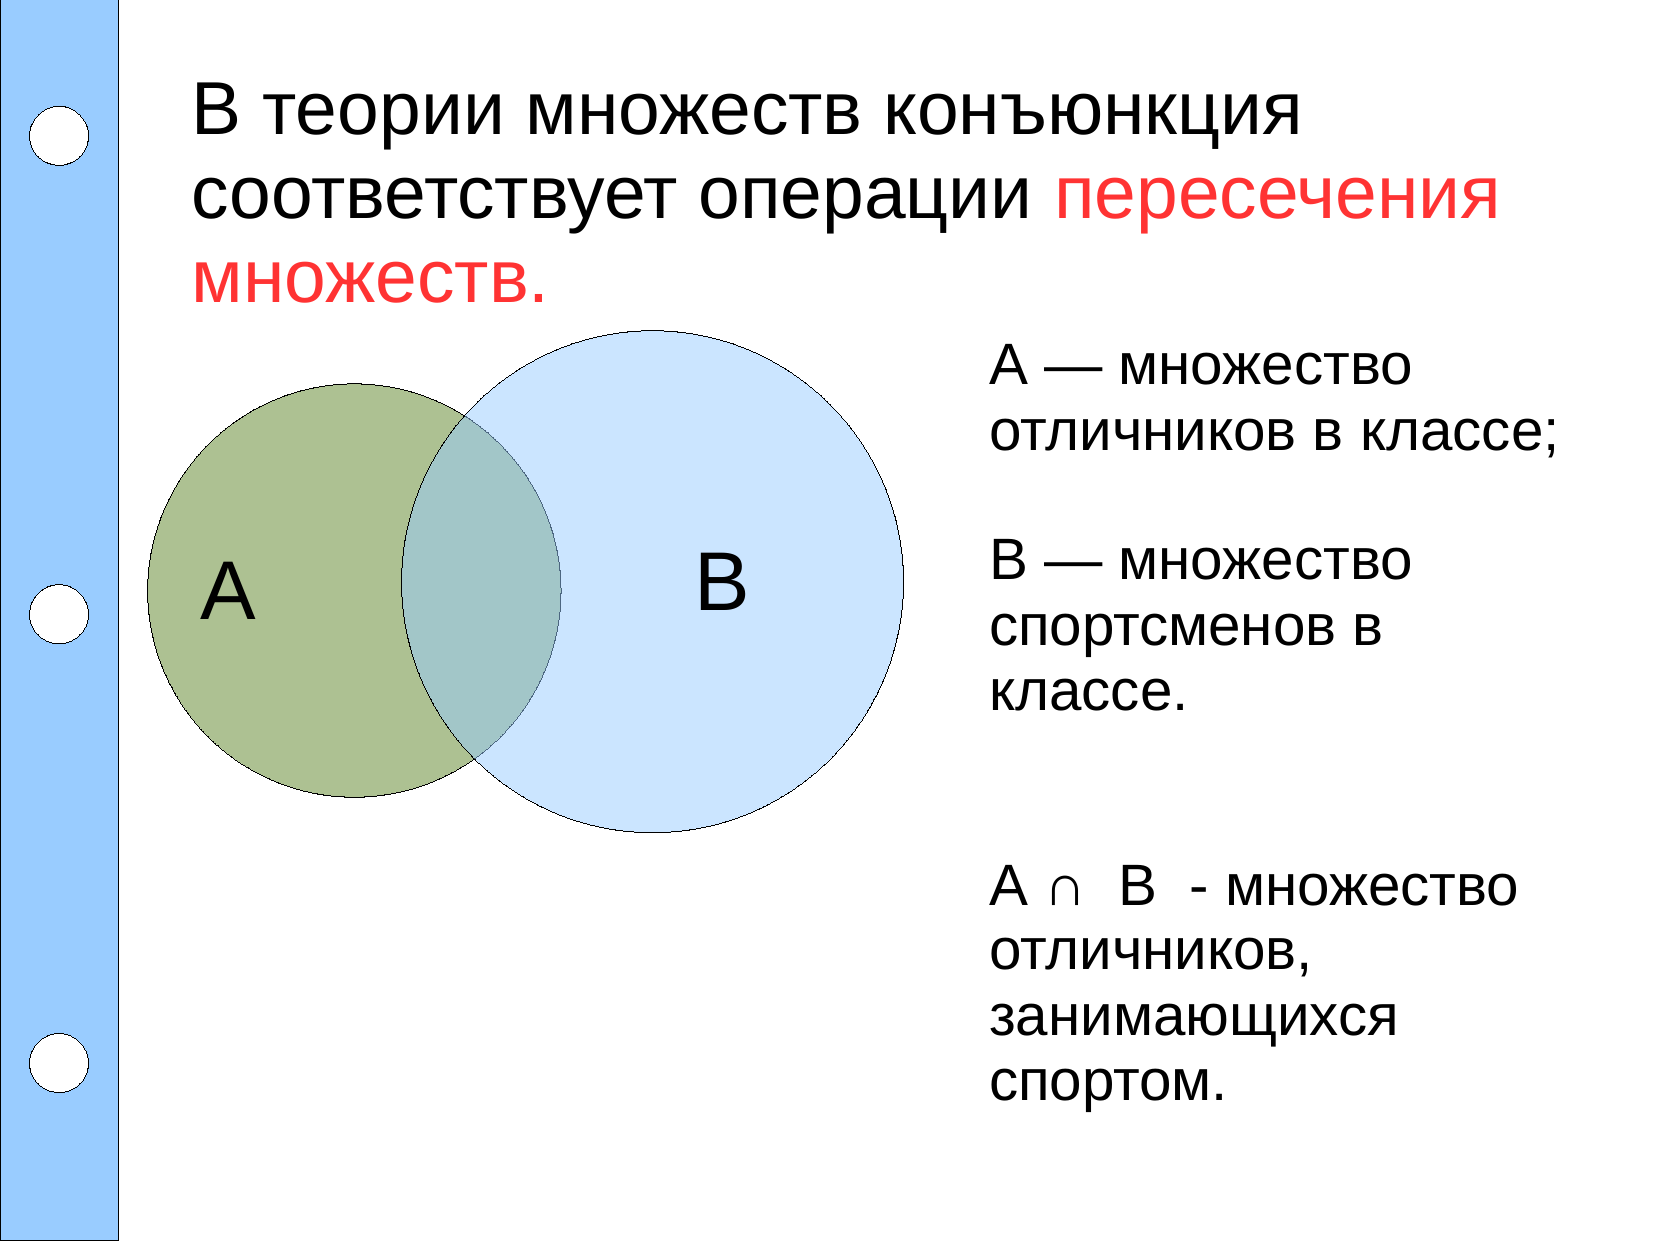

В теории множеств конъюнкция соответствует операции пересечения множеств.
А — множество
отличников в классе;
В — множество спортсменов в классе.
А ∩ В - множество отличников,
занимающихся спортом.
 В
А